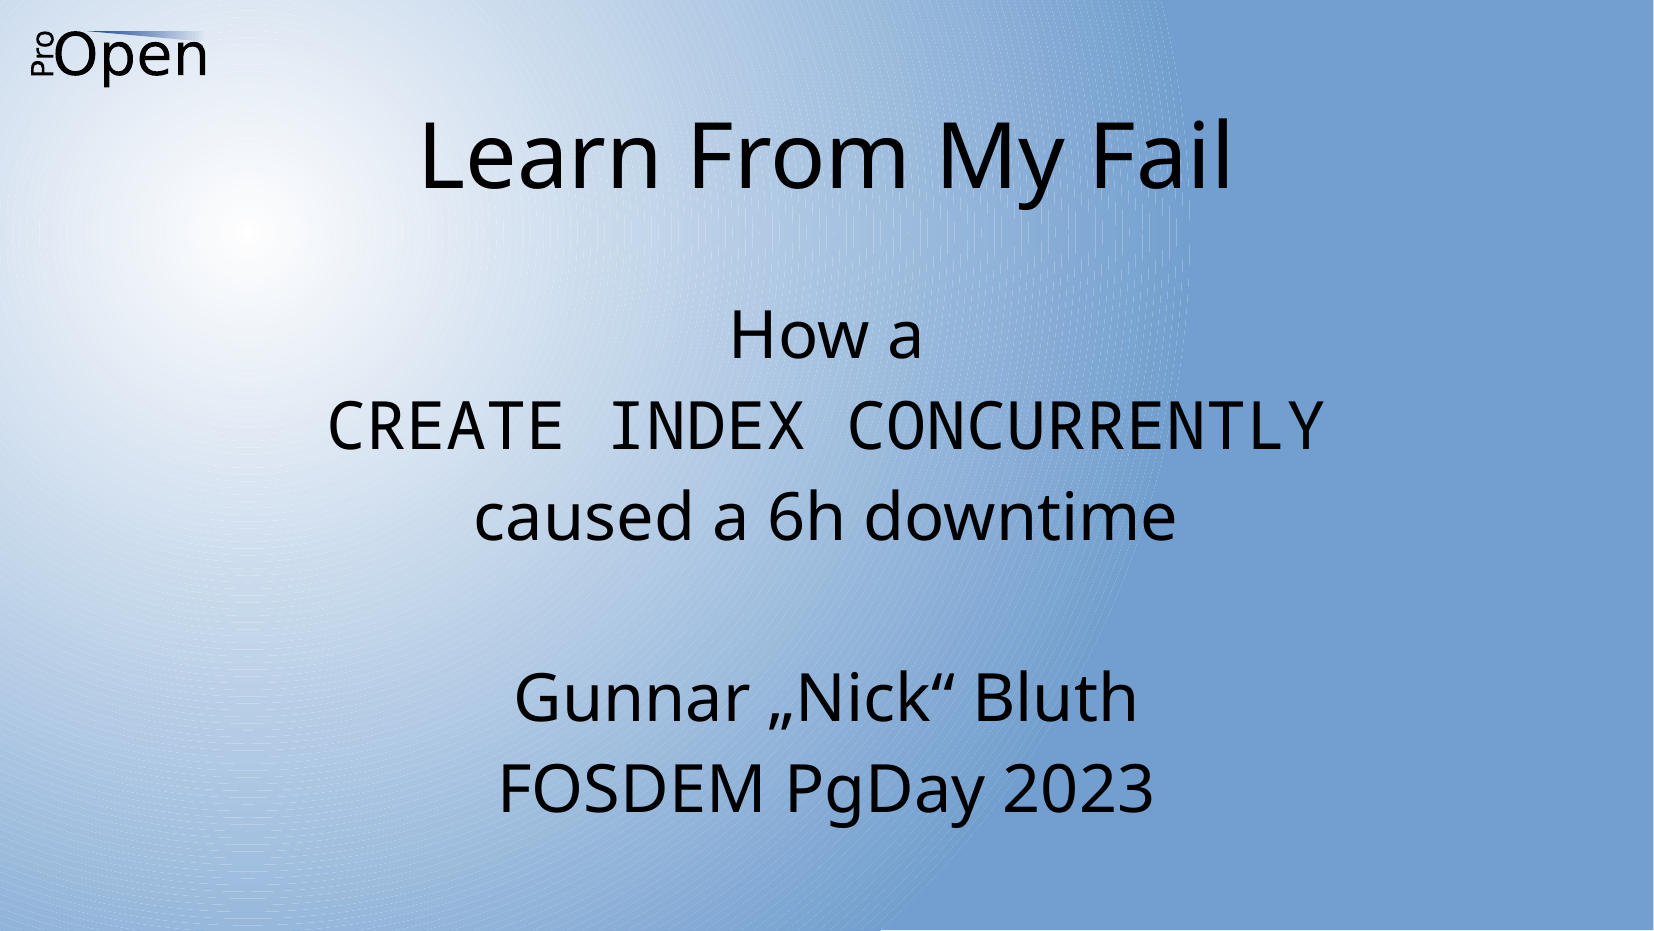

# Learn From My Fail
How a
CREATE INDEX CONCURRENTLY
caused a 6h downtime
Gunnar „Nick“ Bluth
FOSDEM PgDay 2023